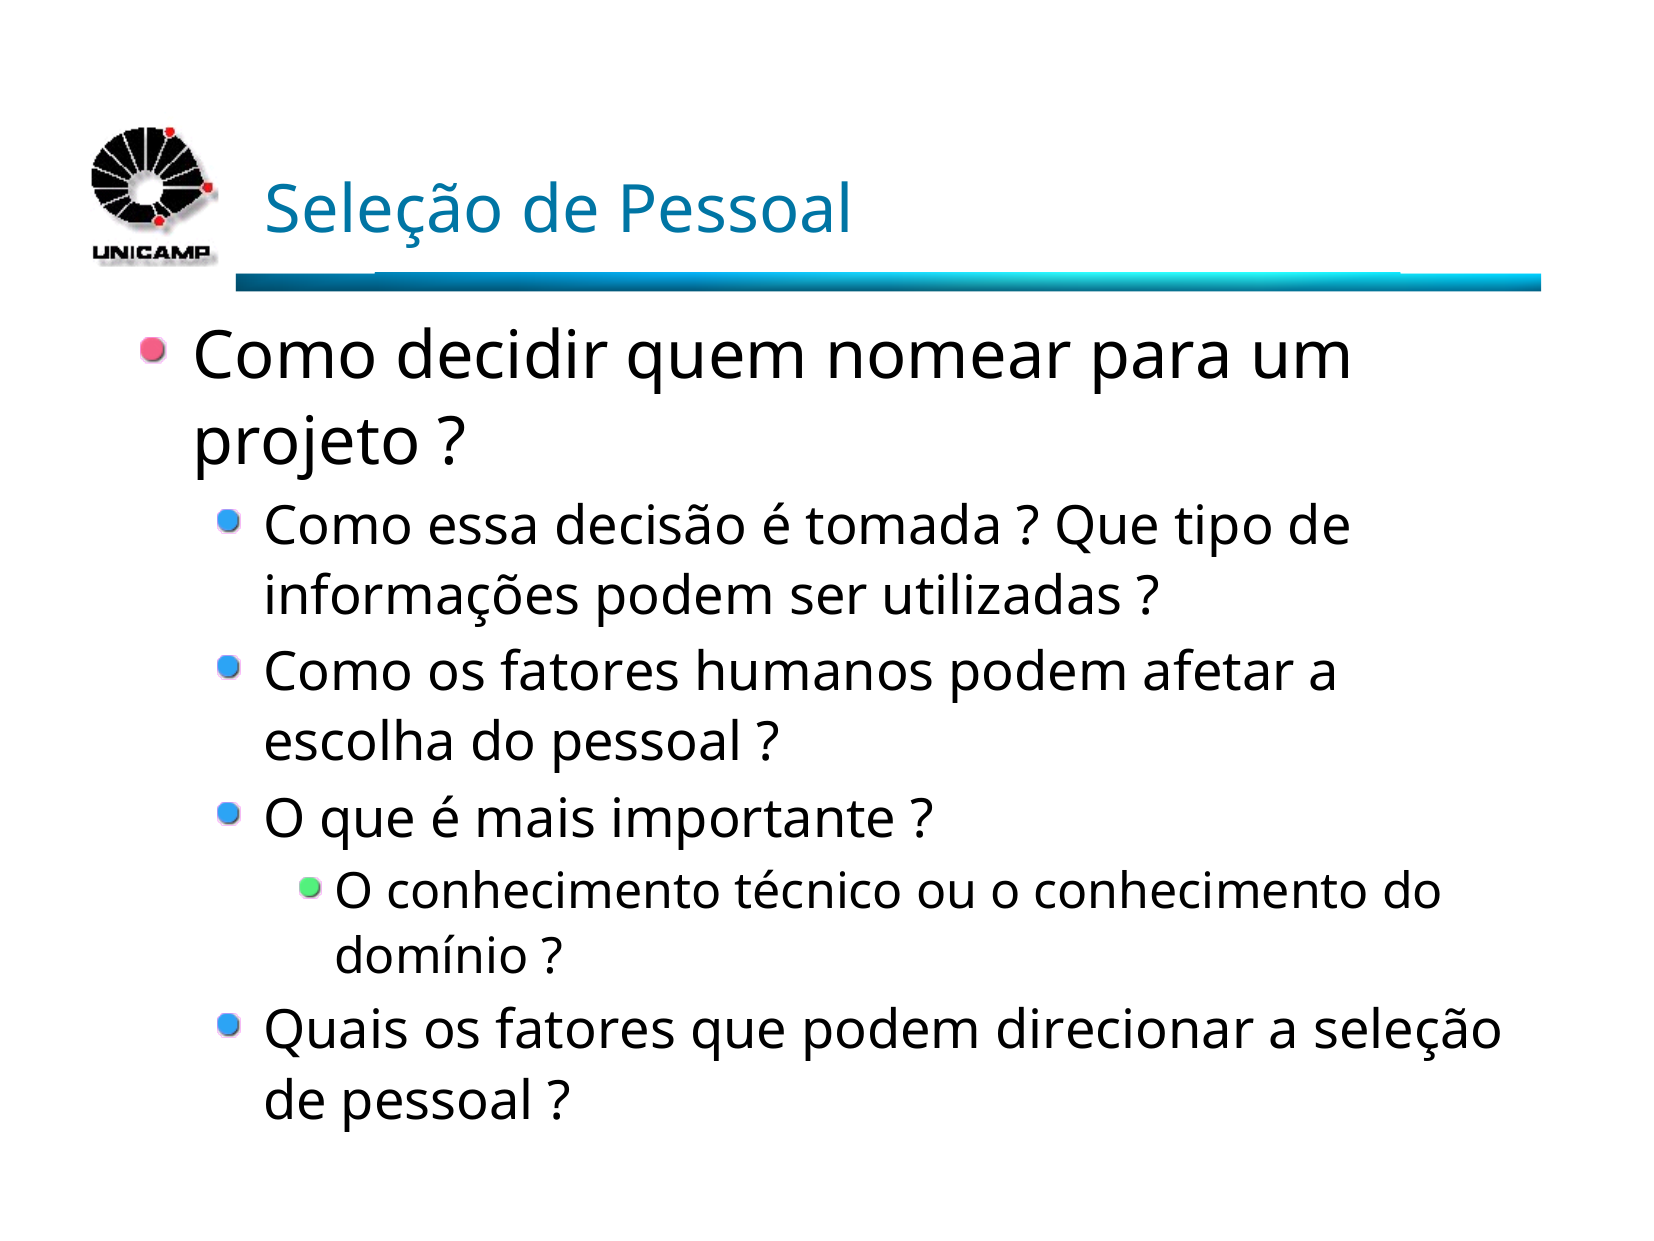

# Seleção de Pessoal
Como decidir quem nomear para um projeto ?
Como essa decisão é tomada ? Que tipo de informações podem ser utilizadas ?
Como os fatores humanos podem afetar a escolha do pessoal ?
O que é mais importante ?
O conhecimento técnico ou o conhecimento do domínio ?
Quais os fatores que podem direcionar a seleção de pessoal ?